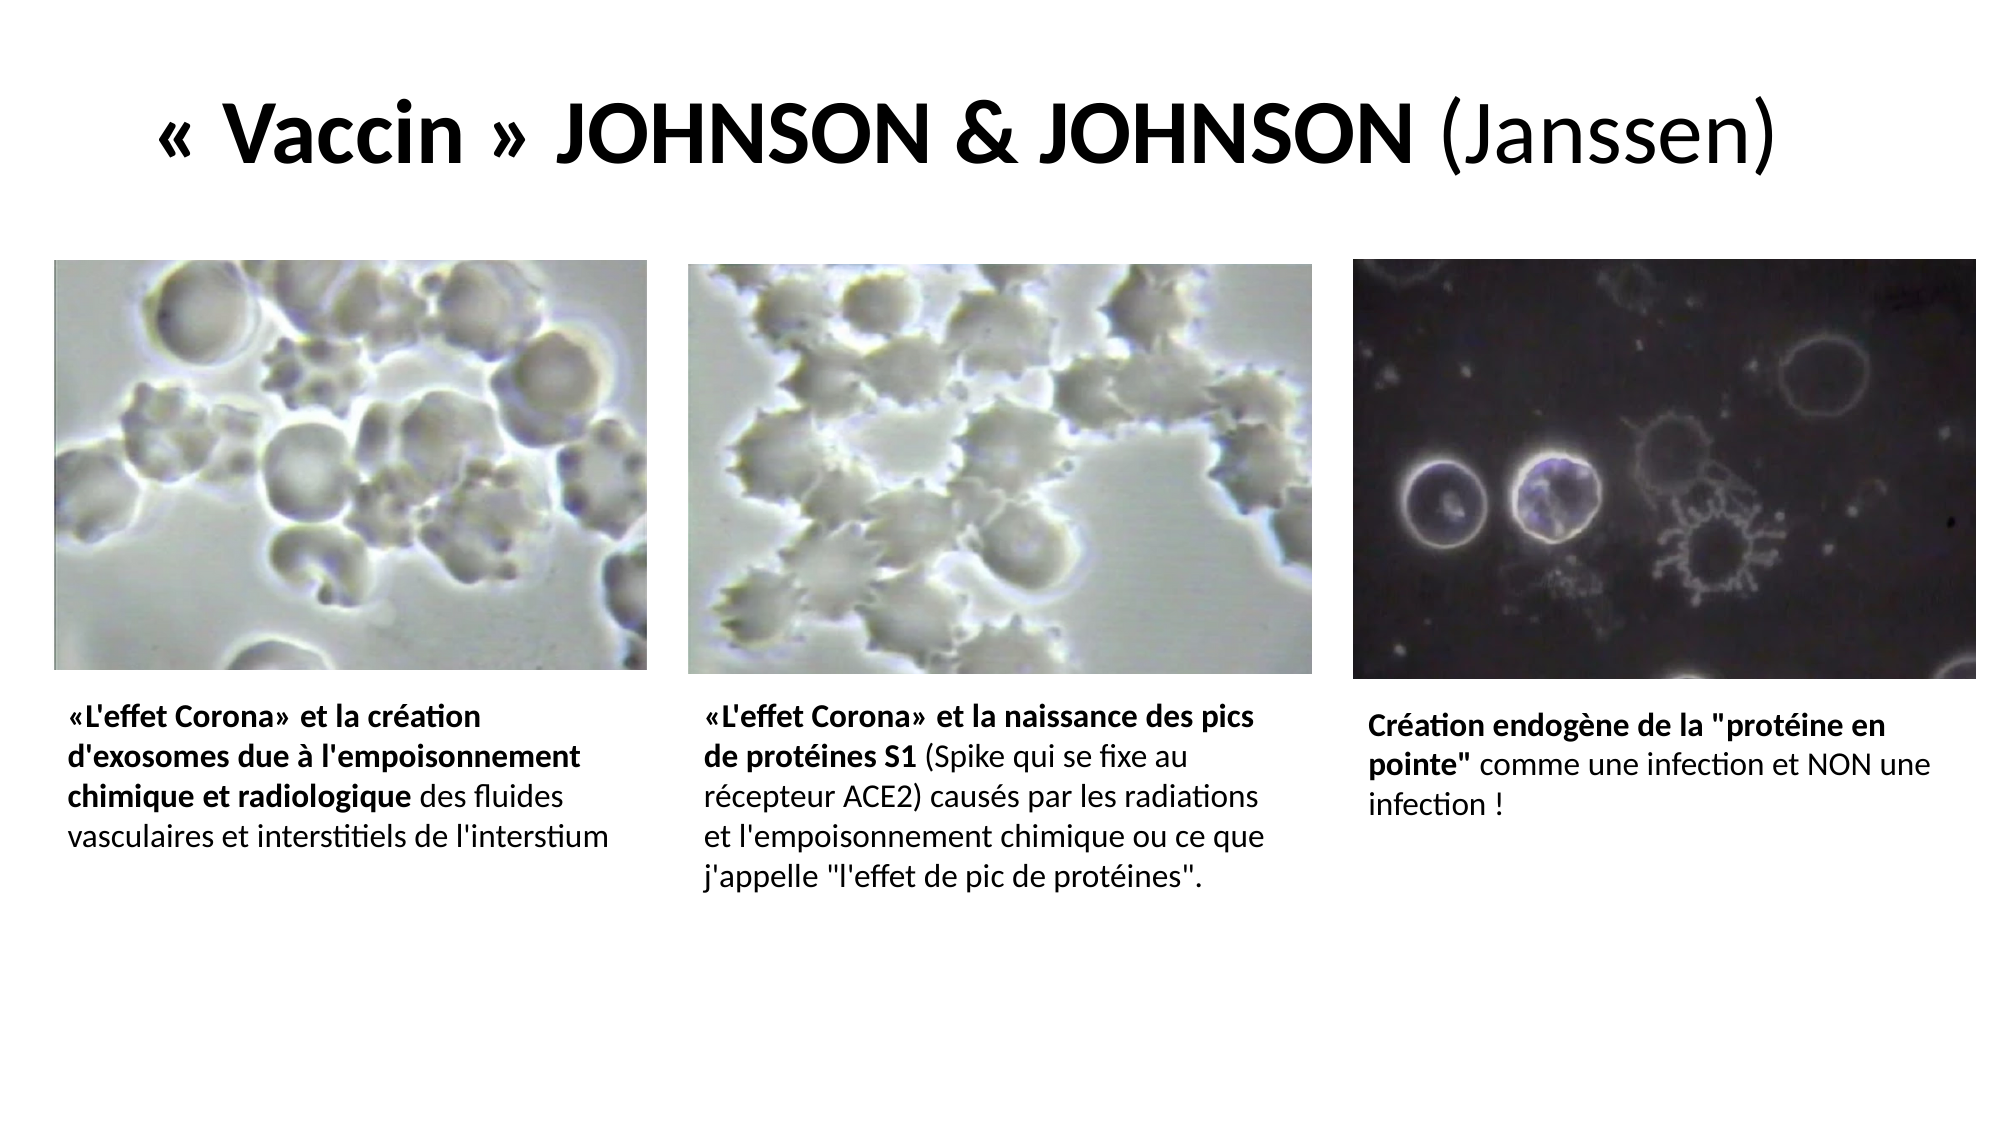

# « Vaccin » JOHNSON & JOHNSON (Janssen)
«L'effet Corona» et la création d'exosomes due à l'empoisonnement chimique et radiologique des fluides vasculaires et interstitiels de l'interstium
«L'effet Corona» et la naissance des pics de protéines S1 (Spike qui se fixe au récepteur ACE2) causés par les radiations et l'empoisonnement chimique ou ce que j'appelle "l'effet de pic de protéines".
Création endogène de la "protéine en pointe" comme une infection et NON une infection !